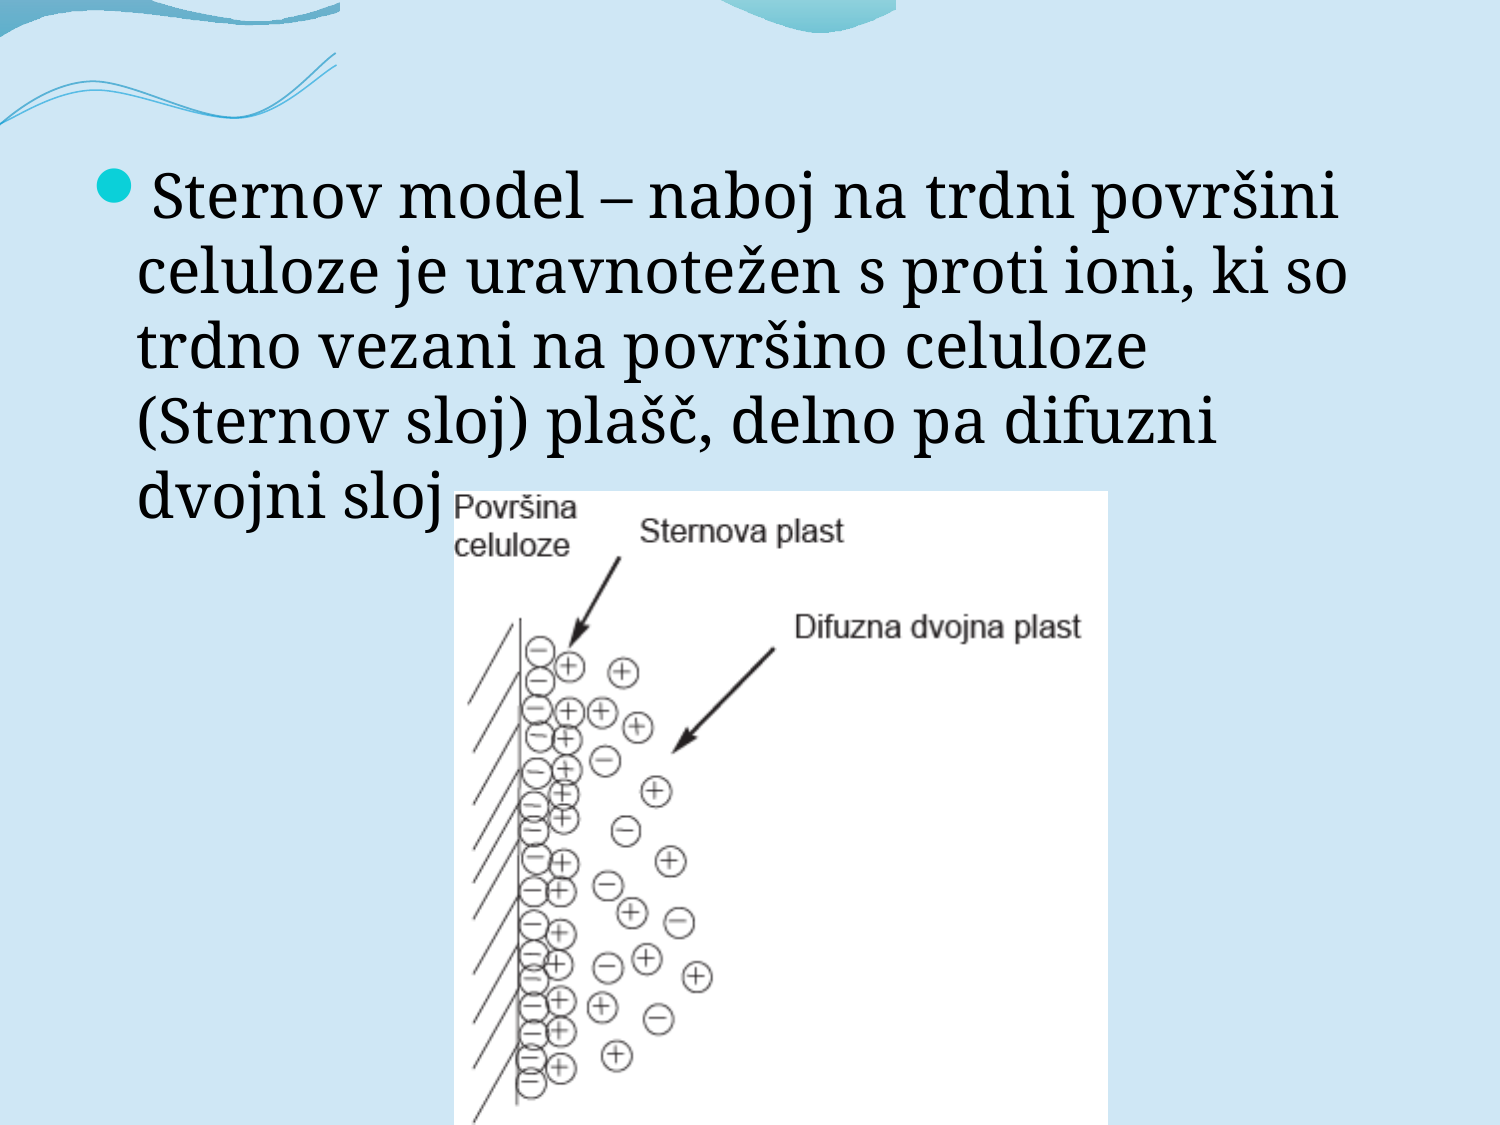

# Sternov model – naboj na trdni površini celuloze je uravnotežen s proti ioni, ki so trdno vezani na površino celuloze (Sternov sloj) plašč, delno pa difuzni dvojni sloj